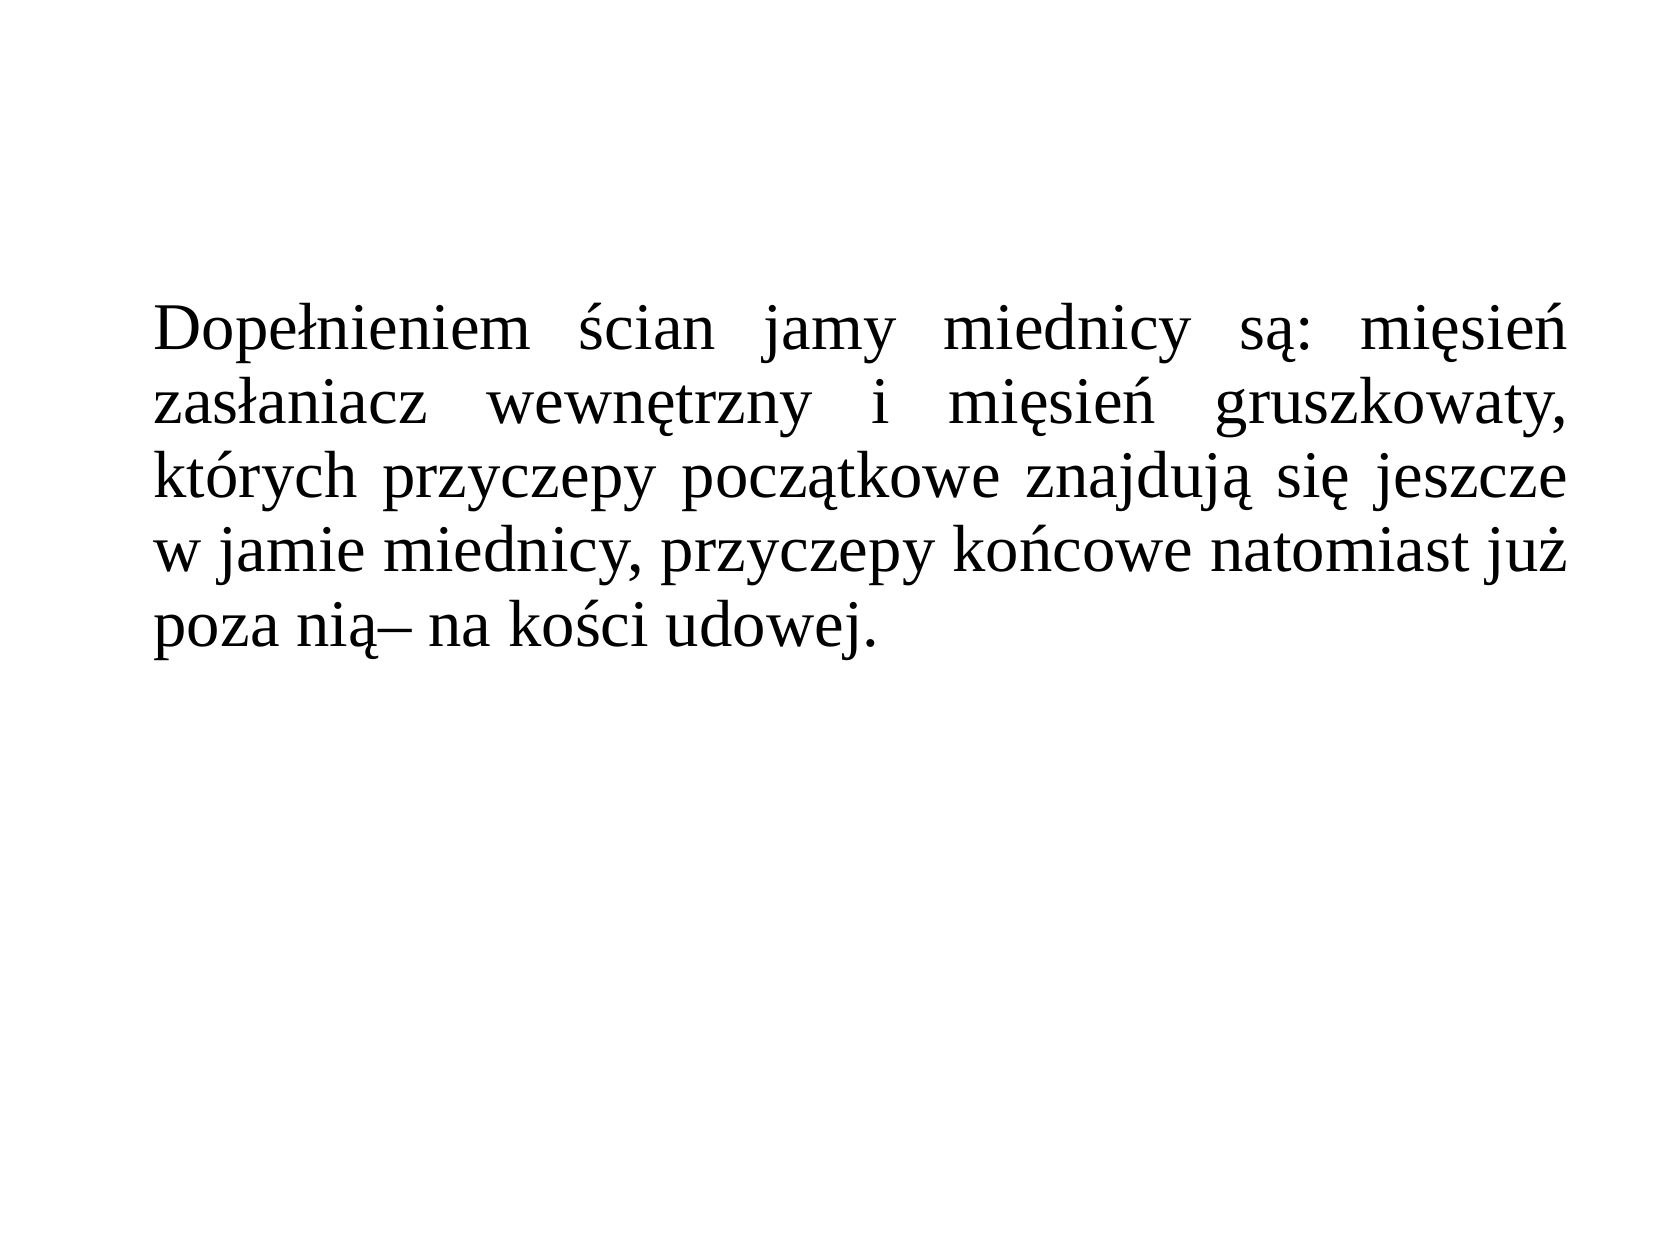

#
Dopełnieniem ścian jamy miednicy są: mięsień zasłaniacz wewnętrzny i mięsień gruszkowaty, których przyczepy początkowe znajdują się jeszcze w jamie miednicy, przyczepy końcowe natomiast już poza nią– na kości udowej.